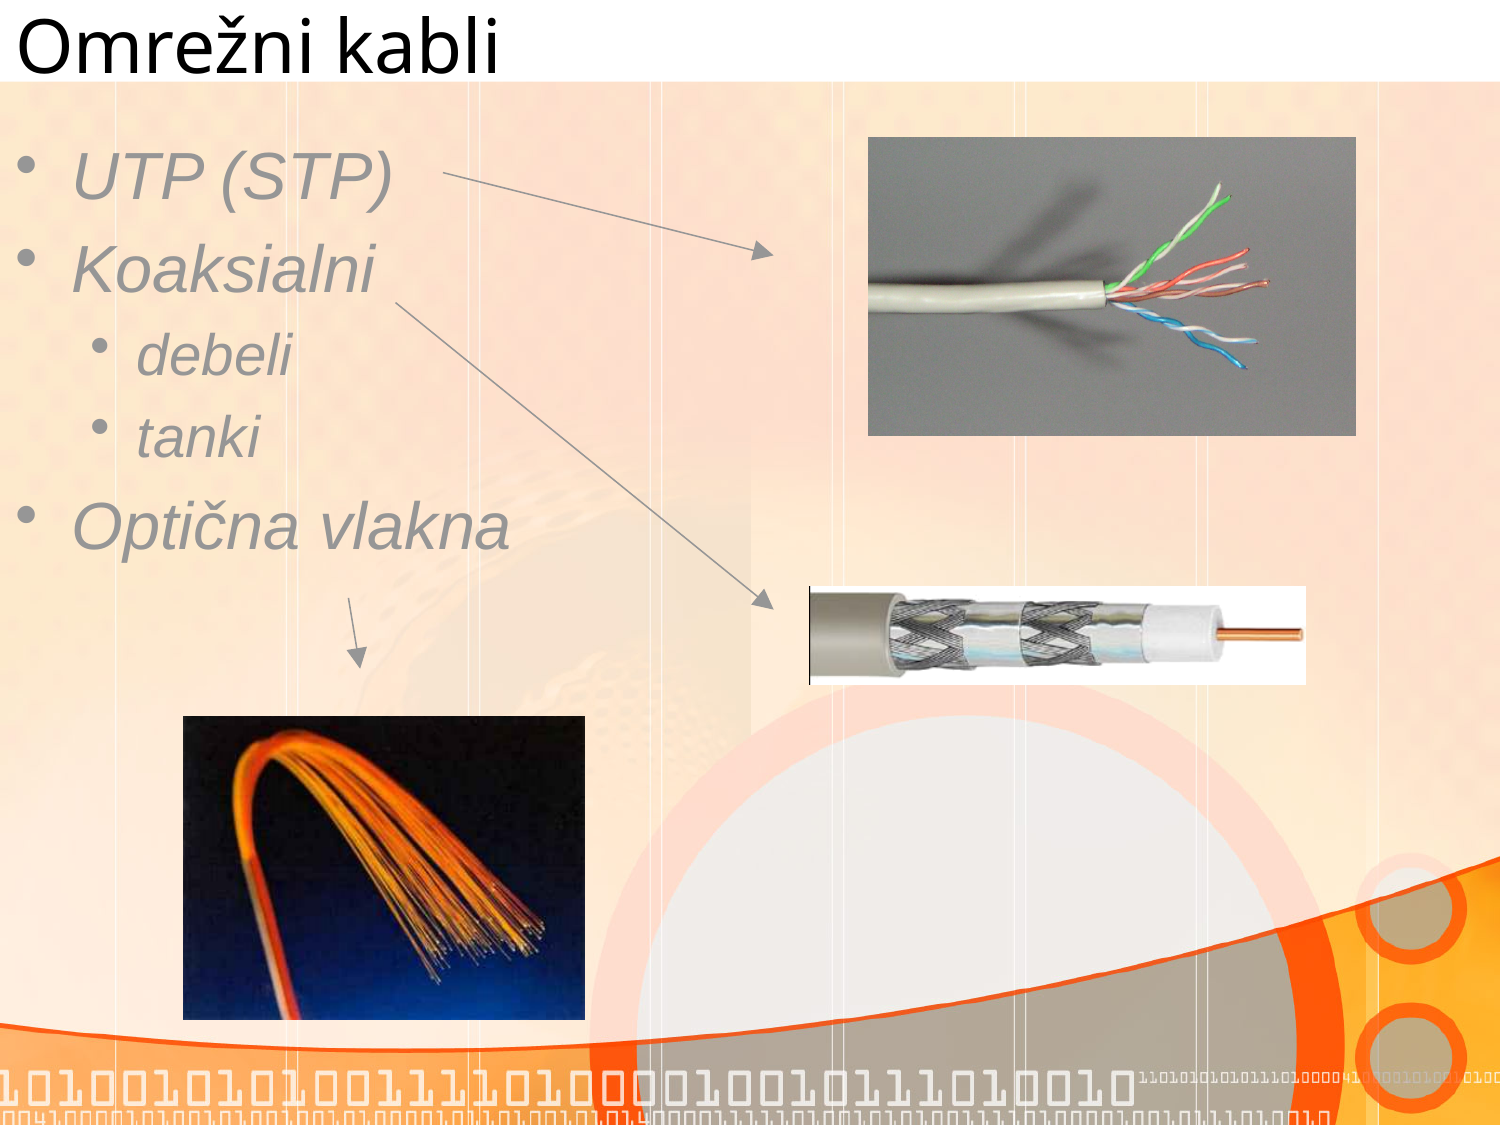

# Omrežni kabli
UTP (STP)
Koaksialni
debeli
tanki
Optična vlakna